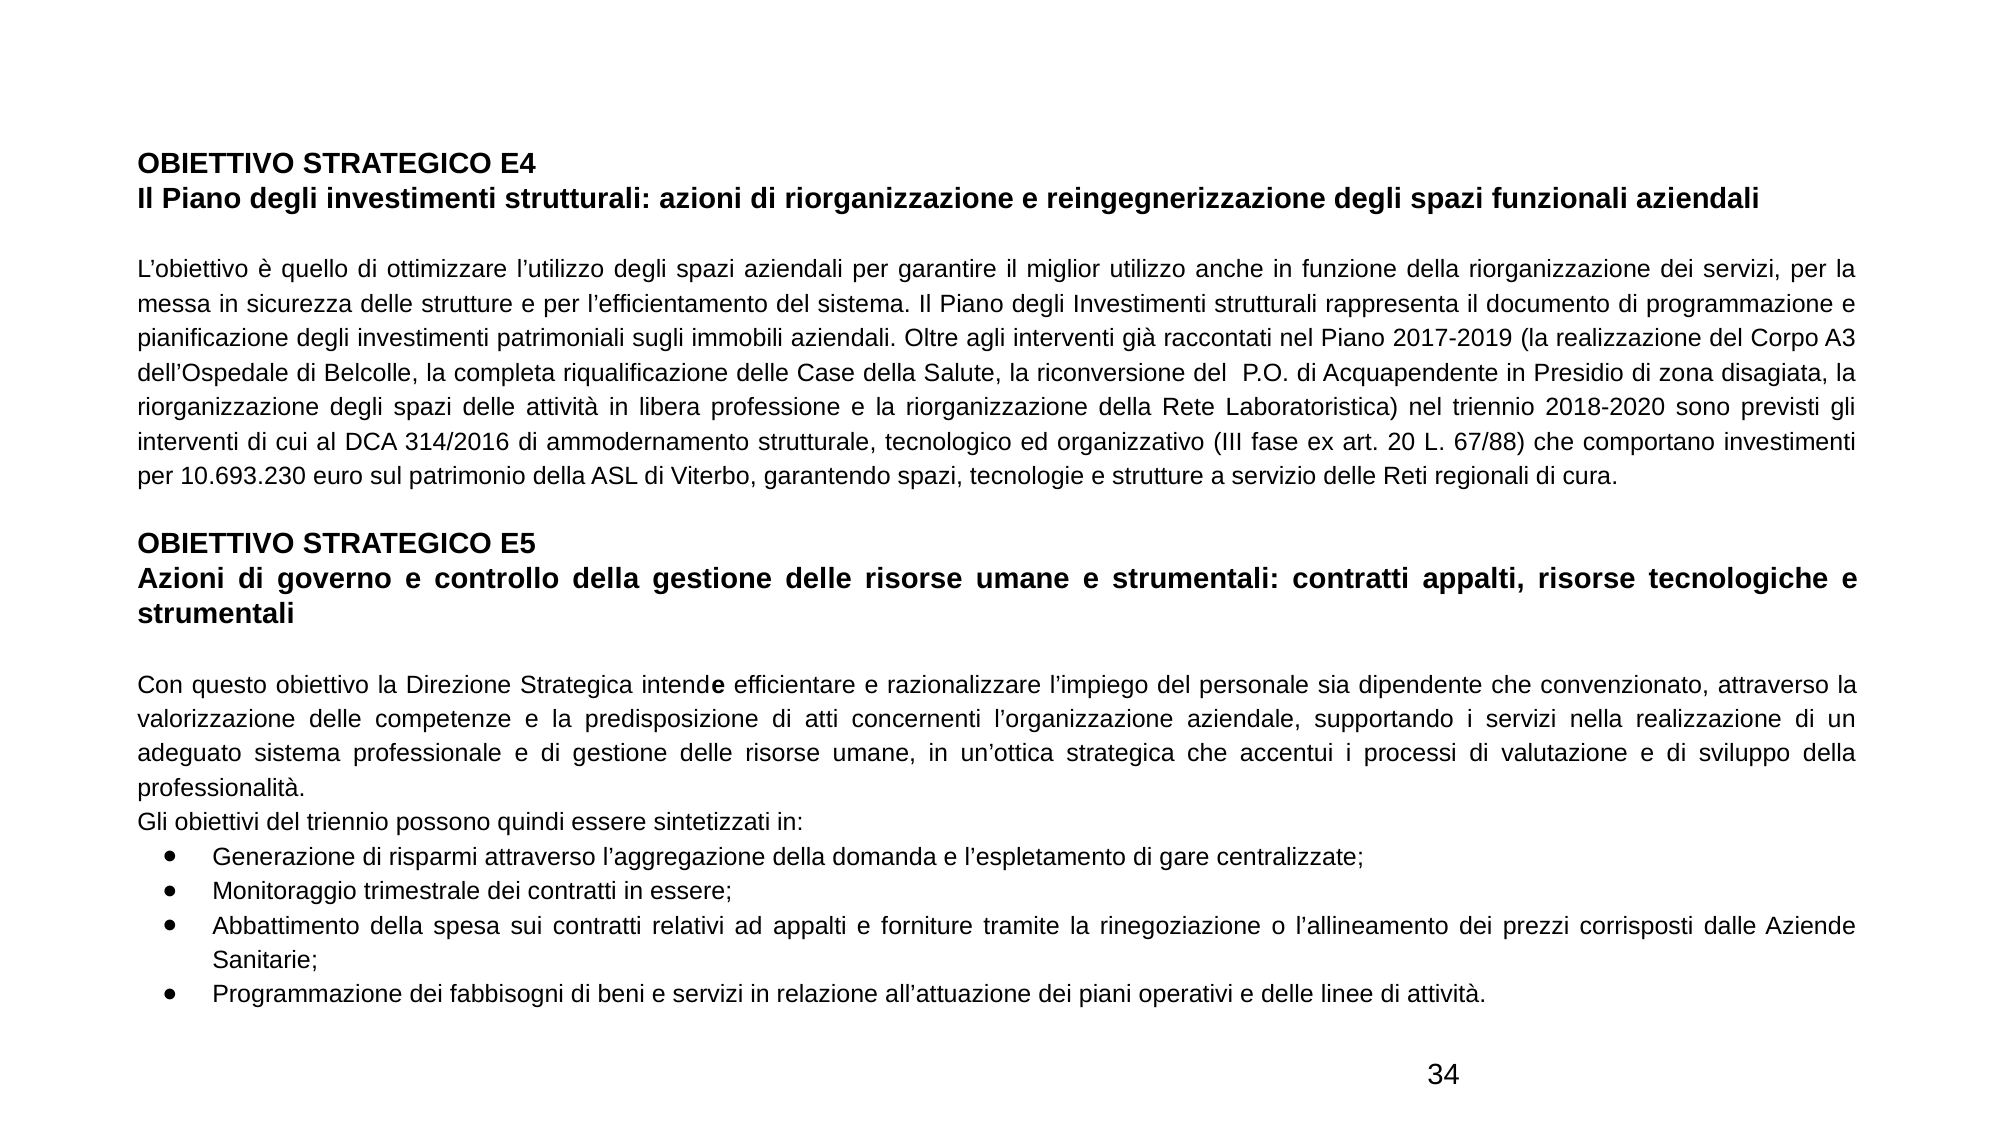

OBIETTIVO STRATEGICO E4
Il Piano degli investimenti strutturali: azioni di riorganizzazione e reingegnerizzazione degli spazi funzionali aziendali
L’obiettivo è quello di ottimizzare l’utilizzo degli spazi aziendali per garantire il miglior utilizzo anche in funzione della riorganizzazione dei servizi, per la messa in sicurezza delle strutture e per l’efficientamento del sistema. Il Piano degli Investimenti strutturali rappresenta il documento di programmazione e pianificazione degli investimenti patrimoniali sugli immobili aziendali. Oltre agli interventi già raccontati nel Piano 2017-2019 (la realizzazione del Corpo A3 dell’Ospedale di Belcolle, la completa riqualificazione delle Case della Salute, la riconversione del P.O. di Acquapendente in Presidio di zona disagiata, la riorganizzazione degli spazi delle attività in libera professione e la riorganizzazione della Rete Laboratoristica) nel triennio 2018-2020 sono previsti gli interventi di cui al DCA 314/2016 di ammodernamento strutturale, tecnologico ed organizzativo (III fase ex art. 20 L. 67/88) che comportano investimenti per 10.693.230 euro sul patrimonio della ASL di Viterbo, garantendo spazi, tecnologie e strutture a servizio delle Reti regionali di cura.
OBIETTIVO STRATEGICO E5
Azioni di governo e controllo della gestione delle risorse umane e strumentali: contratti appalti, risorse tecnologiche e strumentali
Con questo obiettivo la Direzione Strategica intende efficientare e razionalizzare l’impiego del personale sia dipendente che convenzionato, attraverso la valorizzazione delle competenze e la predisposizione di atti concernenti l’organizzazione aziendale, supportando i servizi nella realizzazione di un adeguato sistema professionale e di gestione delle risorse umane, in un’ottica strategica che accentui i processi di valutazione e di sviluppo della professionalità.
Gli obiettivi del triennio possono quindi essere sintetizzati in:
Generazione di risparmi attraverso l’aggregazione della domanda e l’espletamento di gare centralizzate;
Monitoraggio trimestrale dei contratti in essere;
Abbattimento della spesa sui contratti relativi ad appalti e forniture tramite la rinegoziazione o l’allineamento dei prezzi corrisposti dalle Aziende Sanitarie;
Programmazione dei fabbisogni di beni e servizi in relazione all’attuazione dei piani operativi e delle linee di attività.